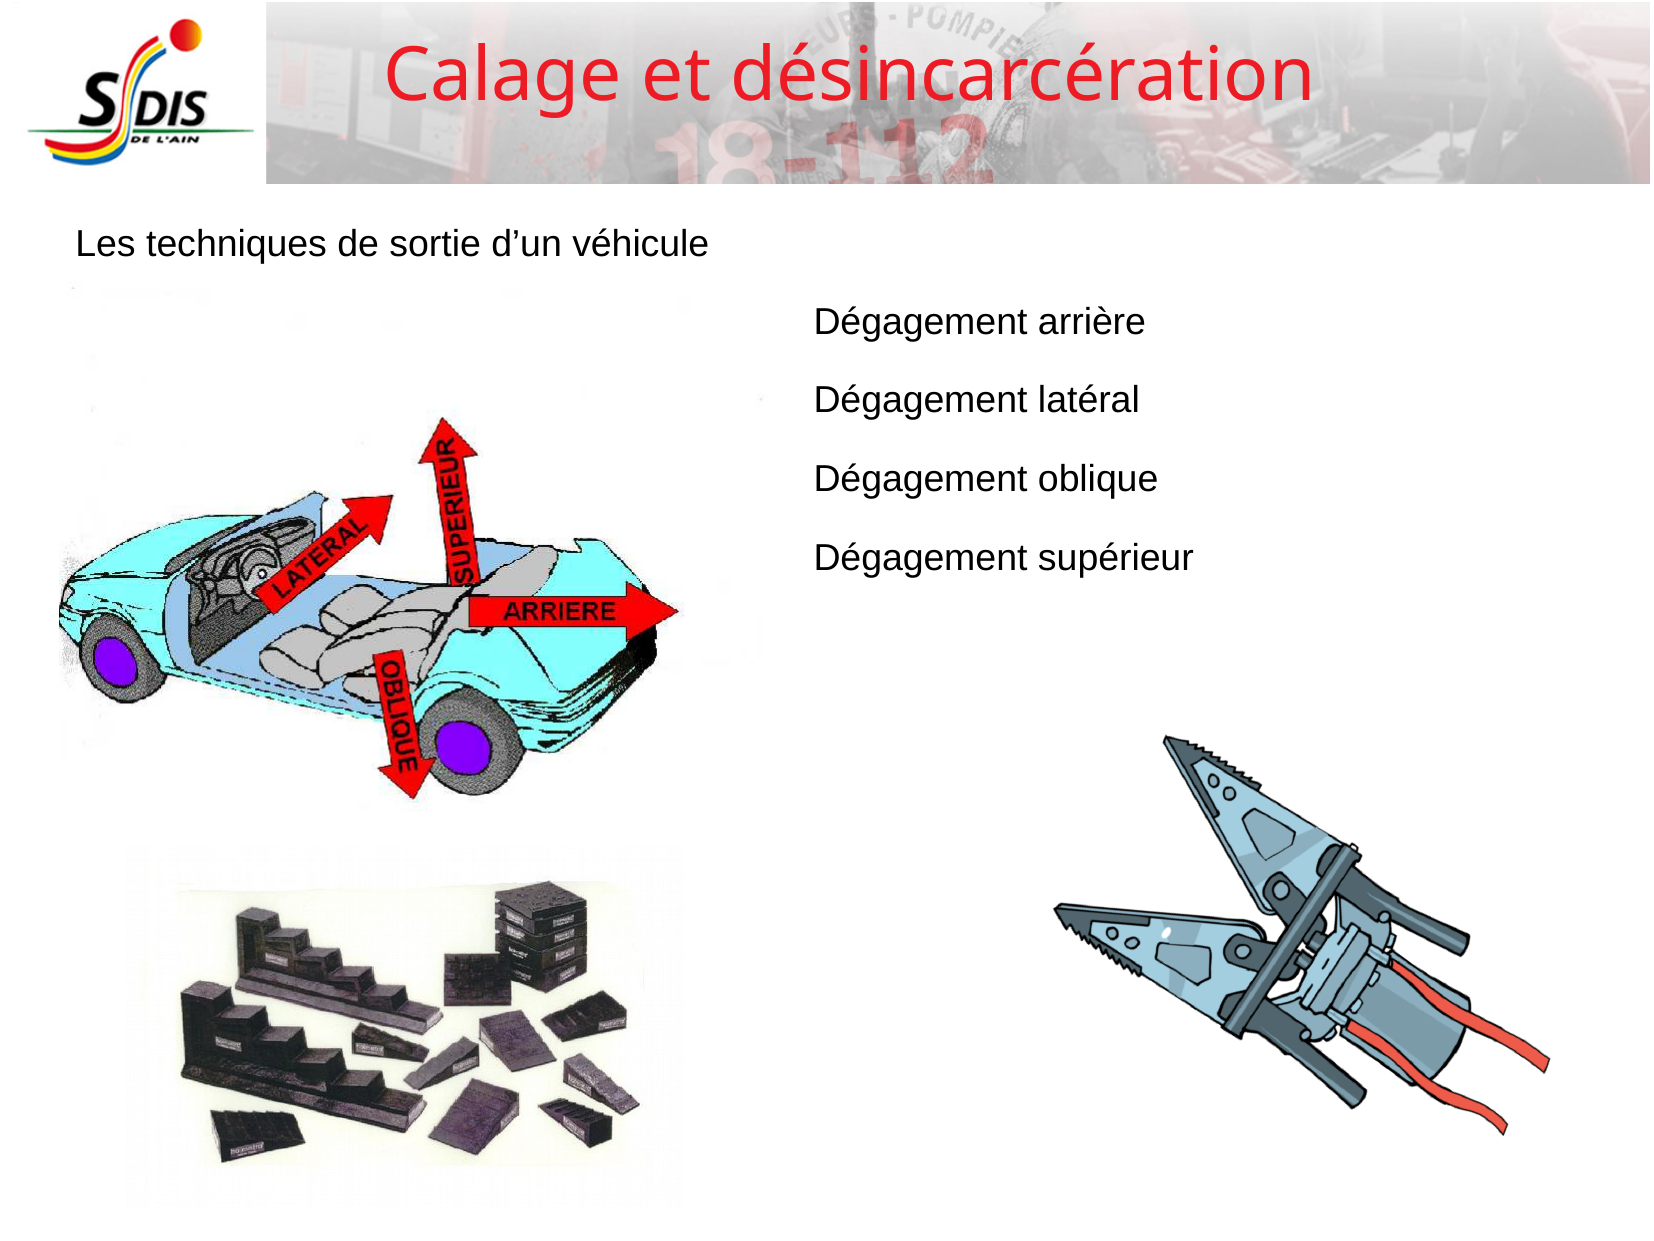

# Calage et désincarcération
Les techniques de sortie d’un véhicule
										Dégagement arrière
										Dégagement latéral
										Dégagement oblique
										Dégagement supérieur